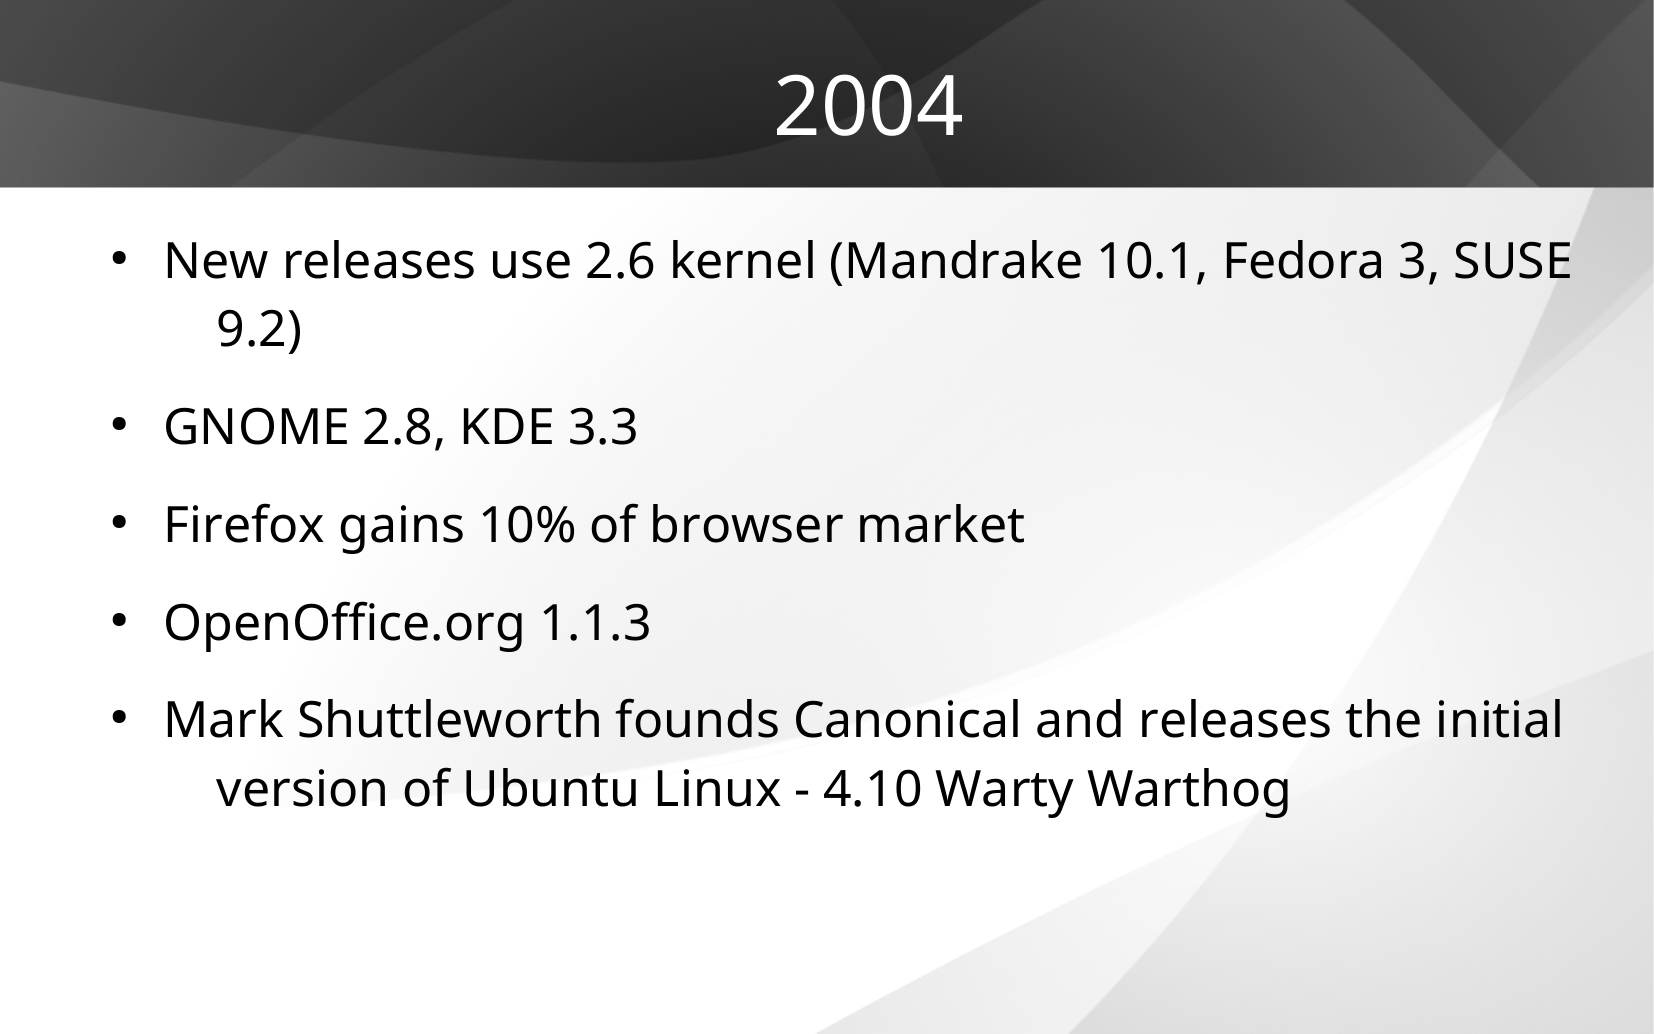

# 2004
New releases use 2.6 kernel (Mandrake 10.1, Fedora 3, SUSE 9.2)
GNOME 2.8, KDE 3.3
Firefox gains 10% of browser market
OpenOffice.org 1.1.3
Mark Shuttleworth founds Canonical and releases the initial version of Ubuntu Linux - 4.10 Warty Warthog